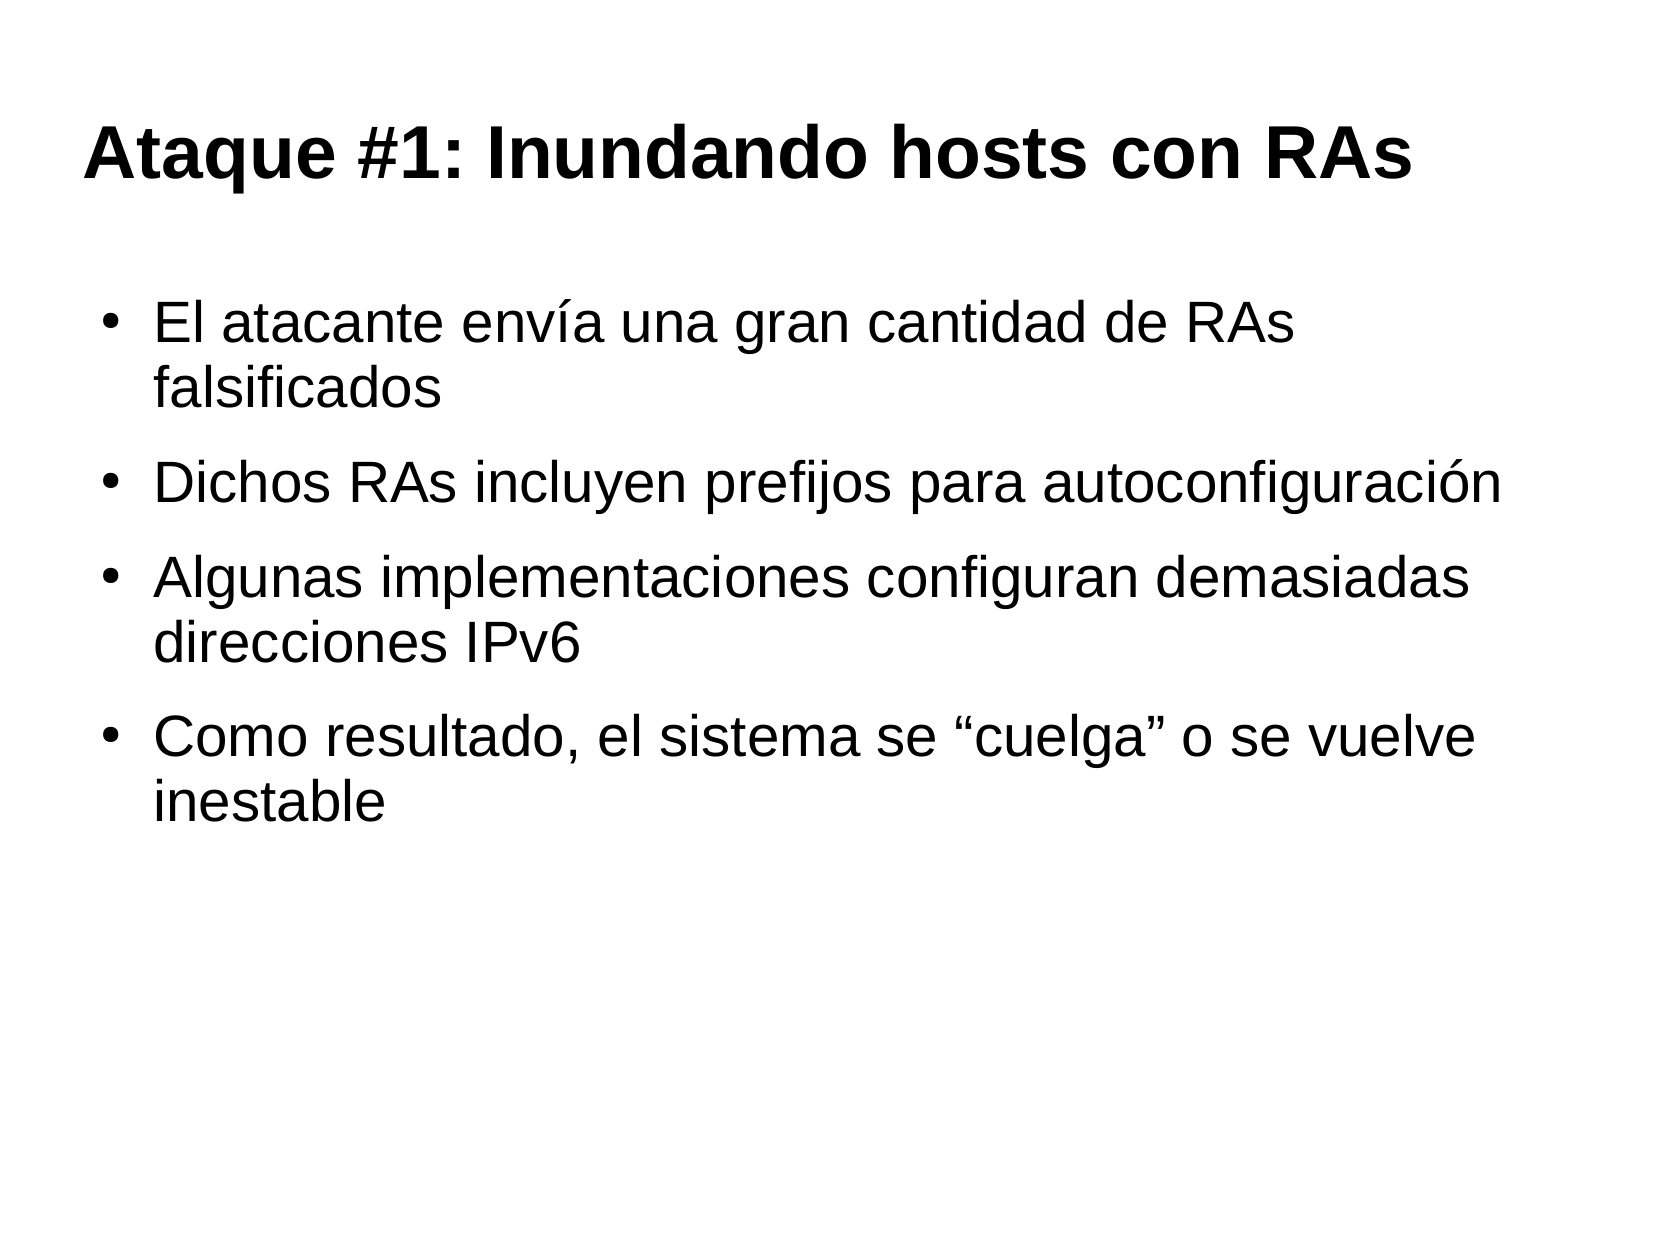

# Ataque #1: Inundando hosts con RAs
El atacante envía una gran cantidad de RAs falsificados
Dichos RAs incluyen prefijos para autoconfiguración
Algunas implementaciones configuran demasiadas direcciones IPv6
Como resultado, el sistema se “cuelga” o se vuelve inestable